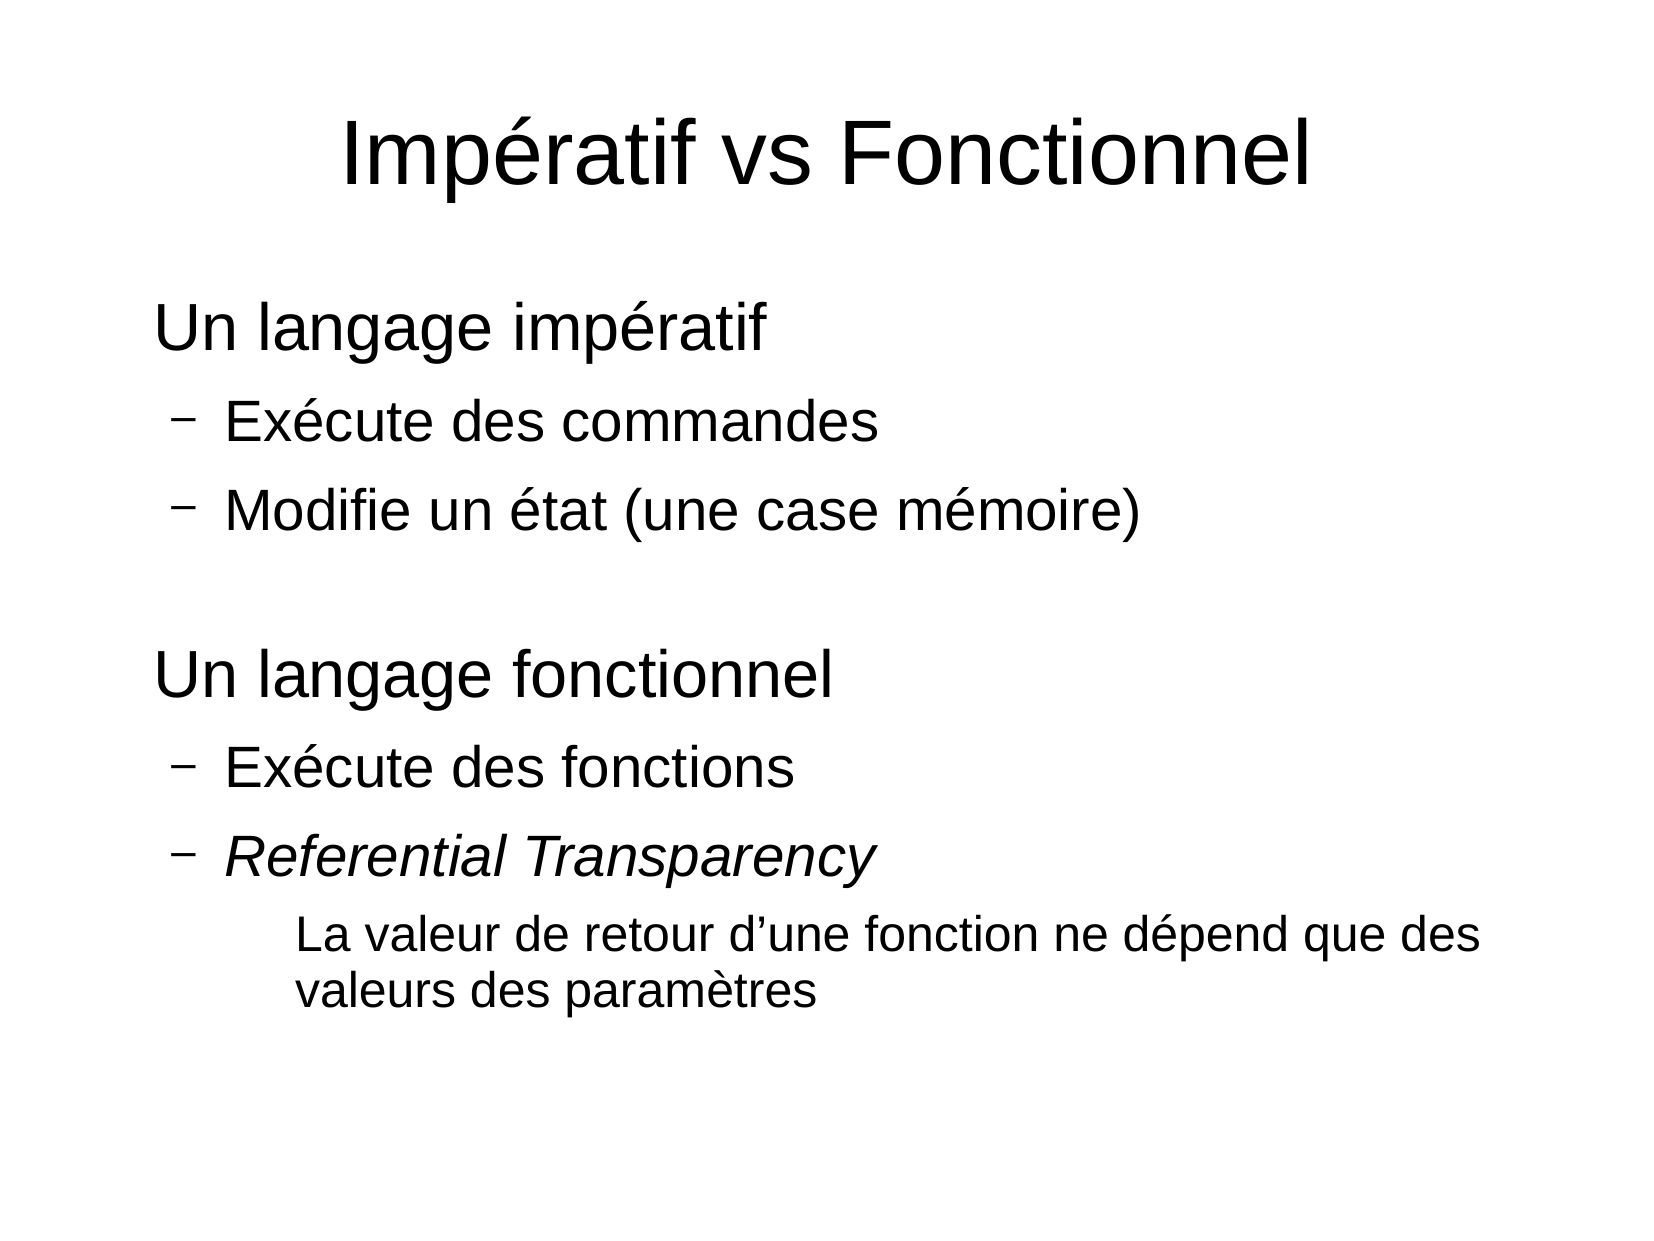

# Impératif vs Fonctionnel
Un langage impératif
Exécute des commandes
Modifie un état (une case mémoire)
Un langage fonctionnel
Exécute des fonctions
Referential Transparency
La valeur de retour d’une fonction ne dépend que des valeurs des paramètres